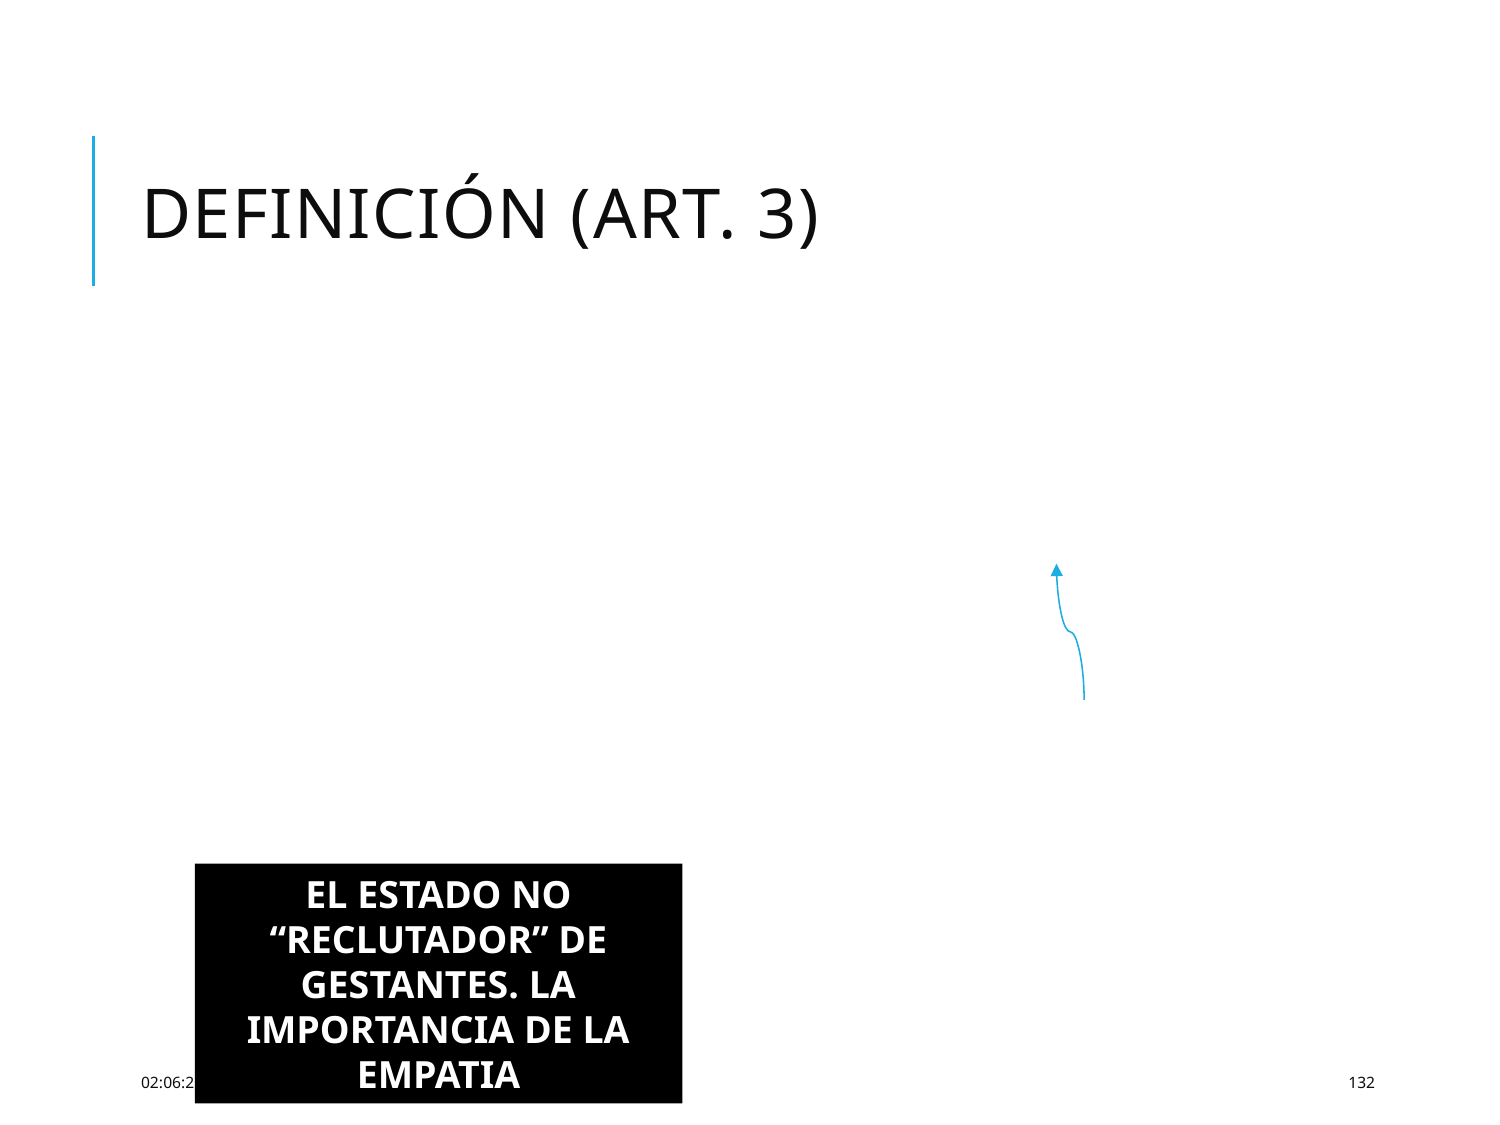

# Definición (art. 3)
EL ESTADO NO “RECLUTADOR” DE GESTANTES. LA IMPORTANCIA DE LA EMPATIA
02:48:06